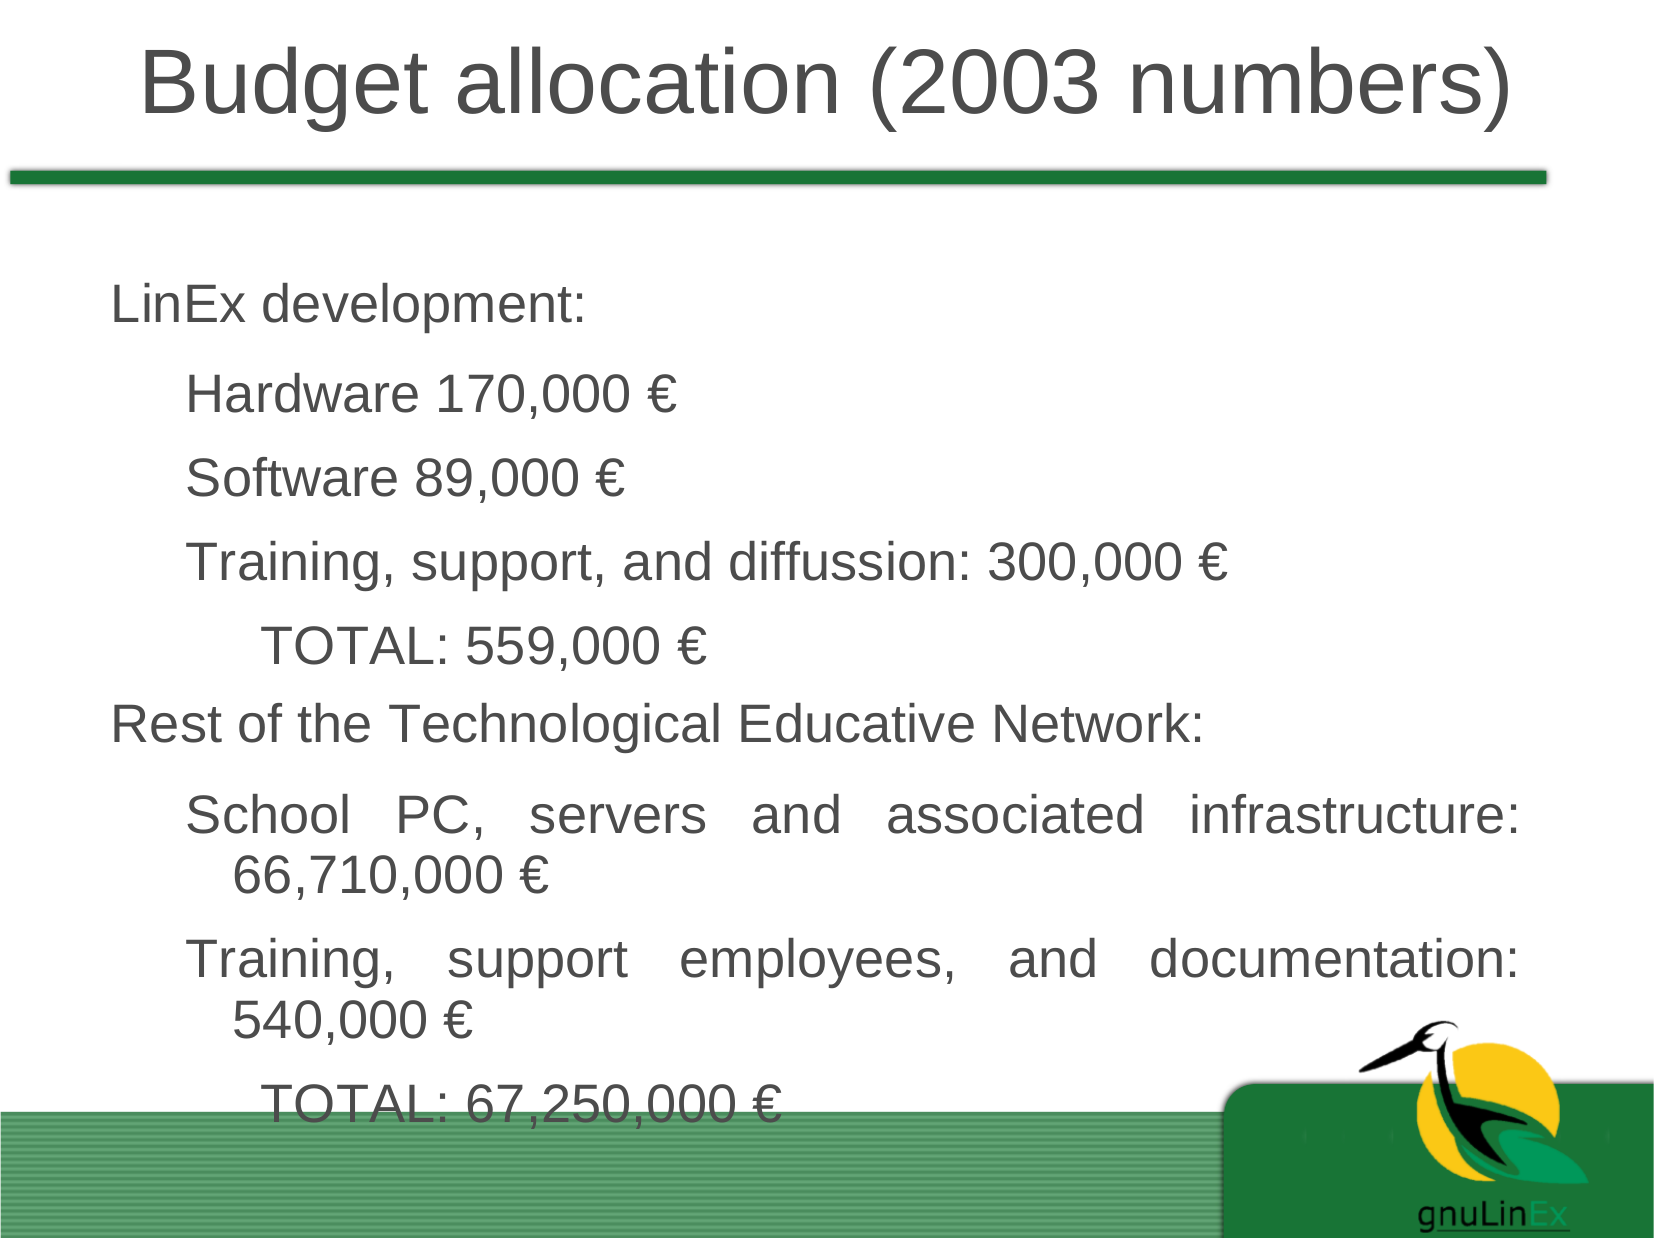

# Budget allocation (2003 numbers)
LinEx development:
Hardware 170,000 €
Software 89,000 €
Training, support, and diffussion: 300,000 €
TOTAL: 559,000 €
Rest of the Technological Educative Network:
School PC, servers and associated infrastructure: 66,710,000 €
Training, support employees, and documentation: 540,000 €
TOTAL: 67,250,000 €